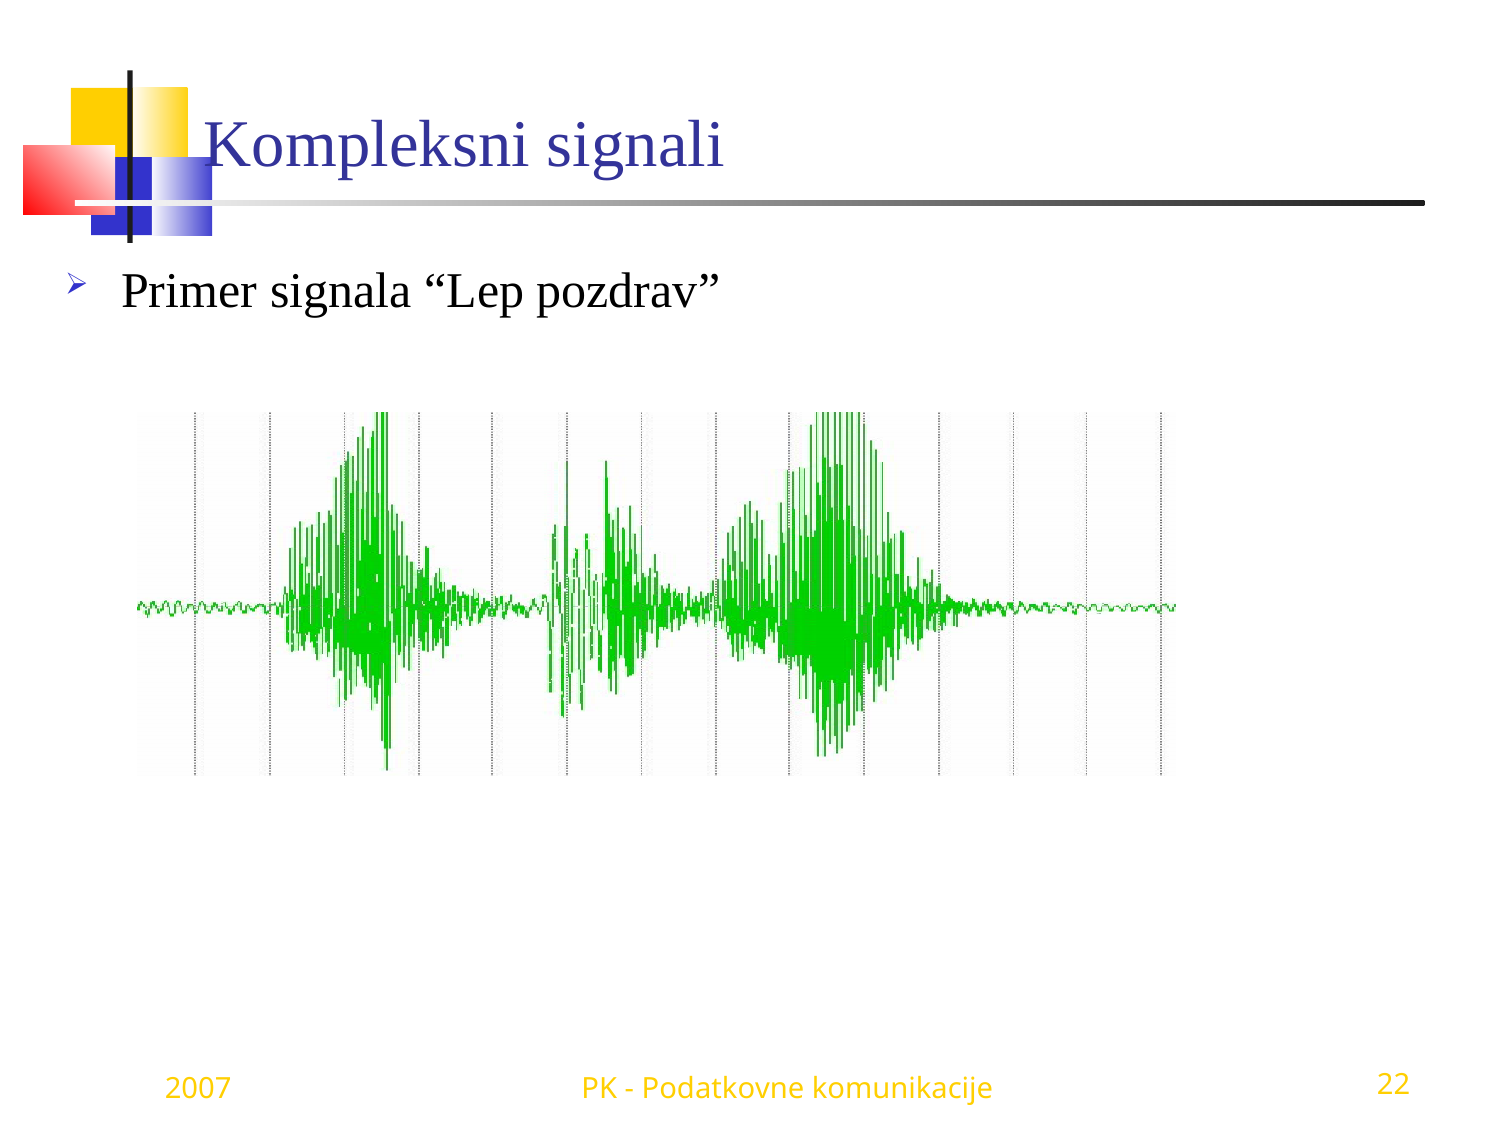

# Kompleksni signali
Primer signala “Lep pozdrav”
2007
PK - Podatkovne komunikacije